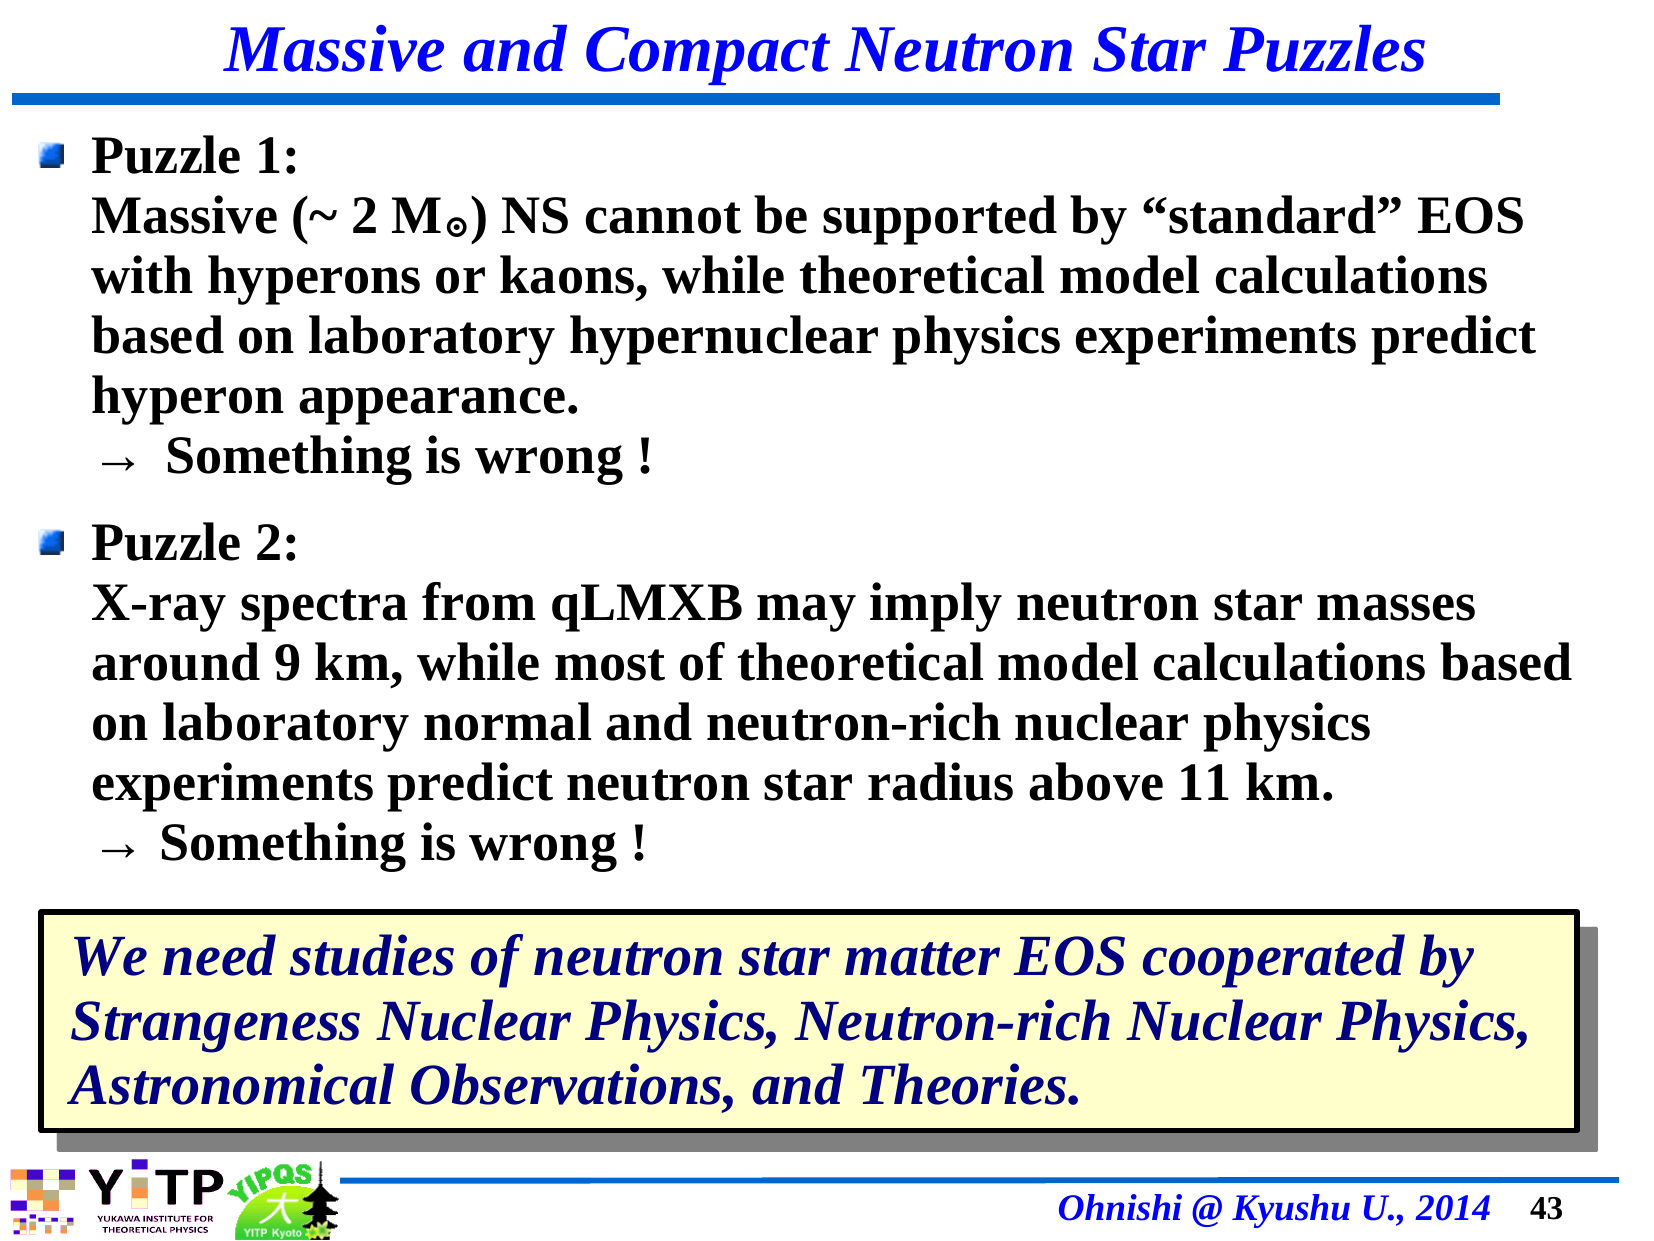

# Massive and Compact Neutron Star Puzzles
Puzzle 1:
Massive (~ 2 M⊙) NS cannot be supported by “standard” EOS
with hyperons or kaons, while theoretical model calculations based on laboratory hypernuclear physics experiments predict hyperon appearance.
→	Something is wrong !
Puzzle 2:
X-ray spectra from qLMXB may imply neutron star masses around 9 km, while most of theoretical model calculations based on laboratory normal and neutron-rich nuclear physics experiments predict neutron star radius above 11 km.
→ Something is wrong !
We need studies of neutron star matter EOS cooperated by
Strangeness Nuclear Physics, Neutron-rich Nuclear Physics,
Astronomical Observations, and Theories.